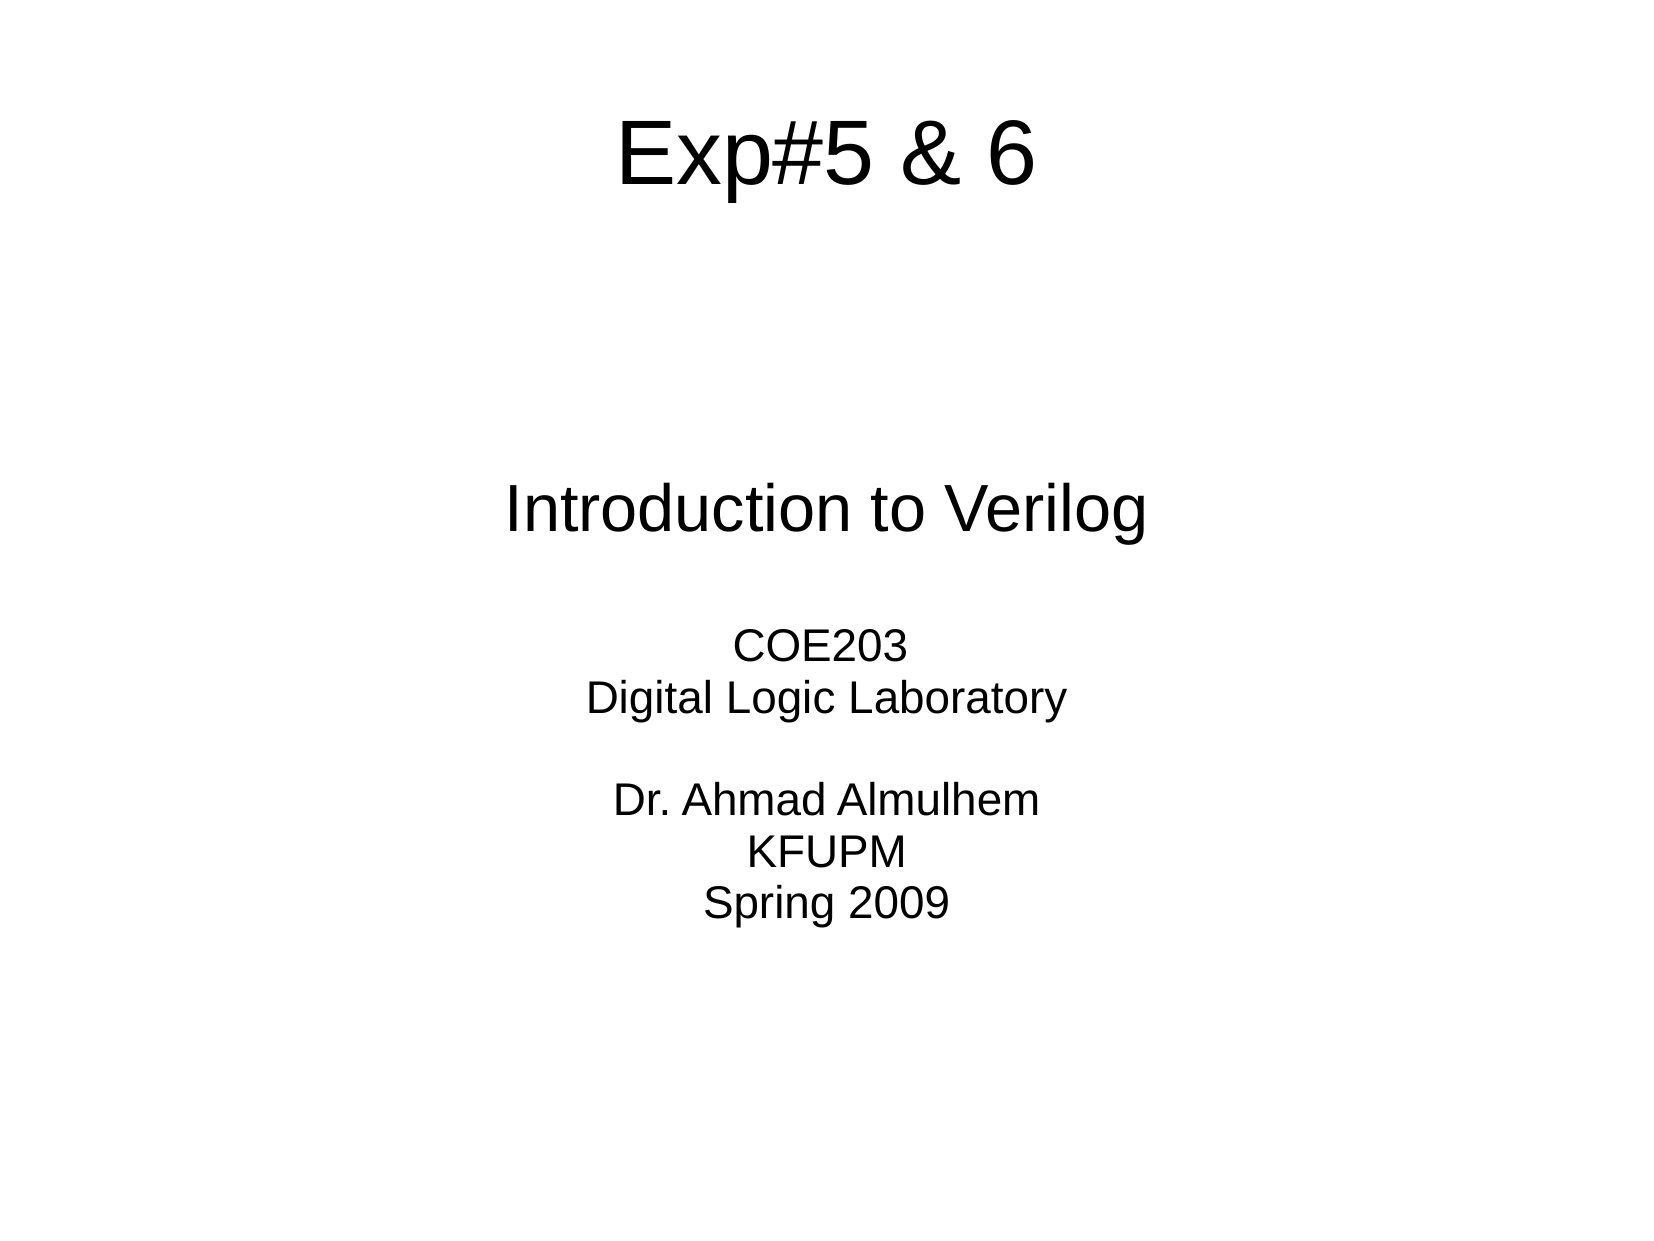

# Exp#5 & 6
Introduction to Verilog
COE203
Digital Logic Laboratory
Dr. Ahmad Almulhem
KFUPM
Spring 2009